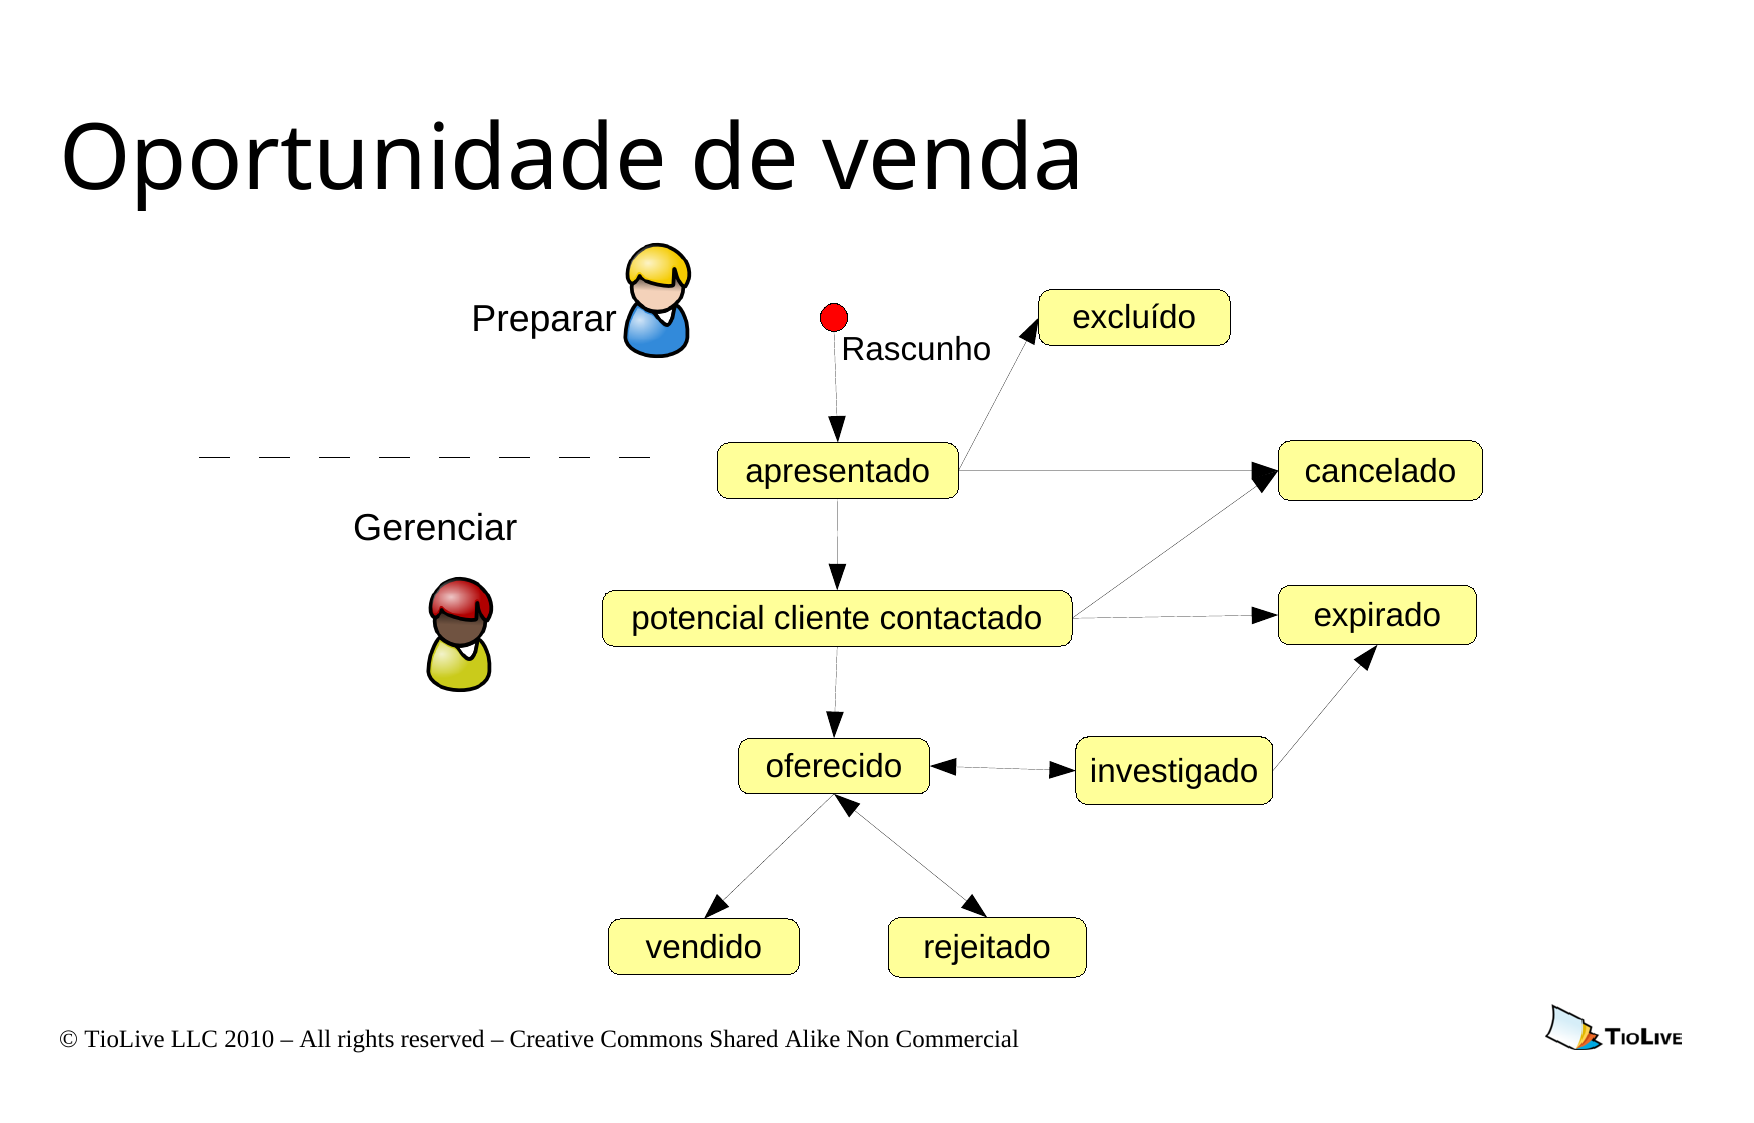

# Oportunidade de venda
excluído
Preparar
Rascunho
cancelado
apresentado
Gerenciar
expirado
potencial cliente contactado
investigado
oferecido
rejeitado
vendido